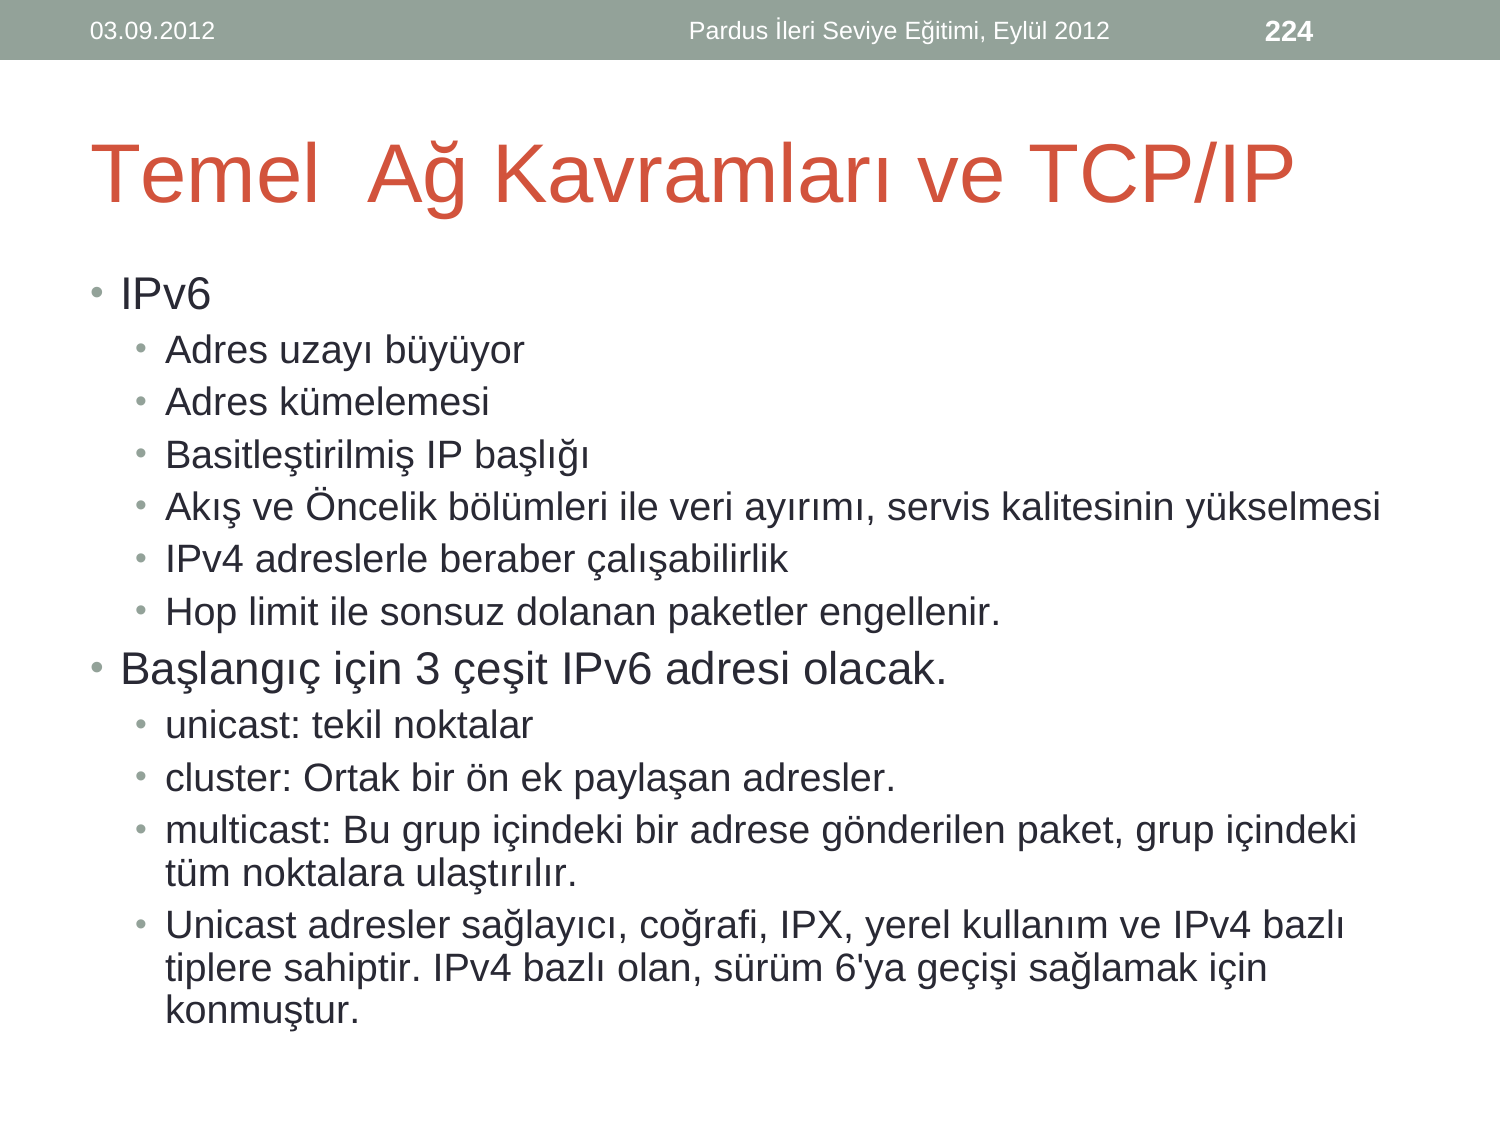

03.09.2012
Pardus İleri Seviye Eğitimi, Eylül 2012
# Temel Ağ Kavramları ve TCP/IP
IPv6
Adres uzayı büyüyor
Adres kümelemesi
Basitleştirilmiş IP başlığı
Akış ve Öncelik bölümleri ile veri ayırımı, servis kalitesinin yükselmesi
IPv4 adreslerle beraber çalışabilirlik
Hop limit ile sonsuz dolanan paketler engellenir.
Başlangıç için 3 çeşit IPv6 adresi olacak.
unicast: tekil noktalar
cluster: Ortak bir ön ek paylaşan adresler.
multicast: Bu grup içindeki bir adrese gönderilen paket, grup içindeki tüm noktalara ulaştırılır.
Unicast adresler sağlayıcı, coğrafi, IPX, yerel kullanım ve IPv4 bazlı tiplere sahiptir. IPv4 bazlı olan, sürüm 6'ya geçişi sağlamak için konmuştur.